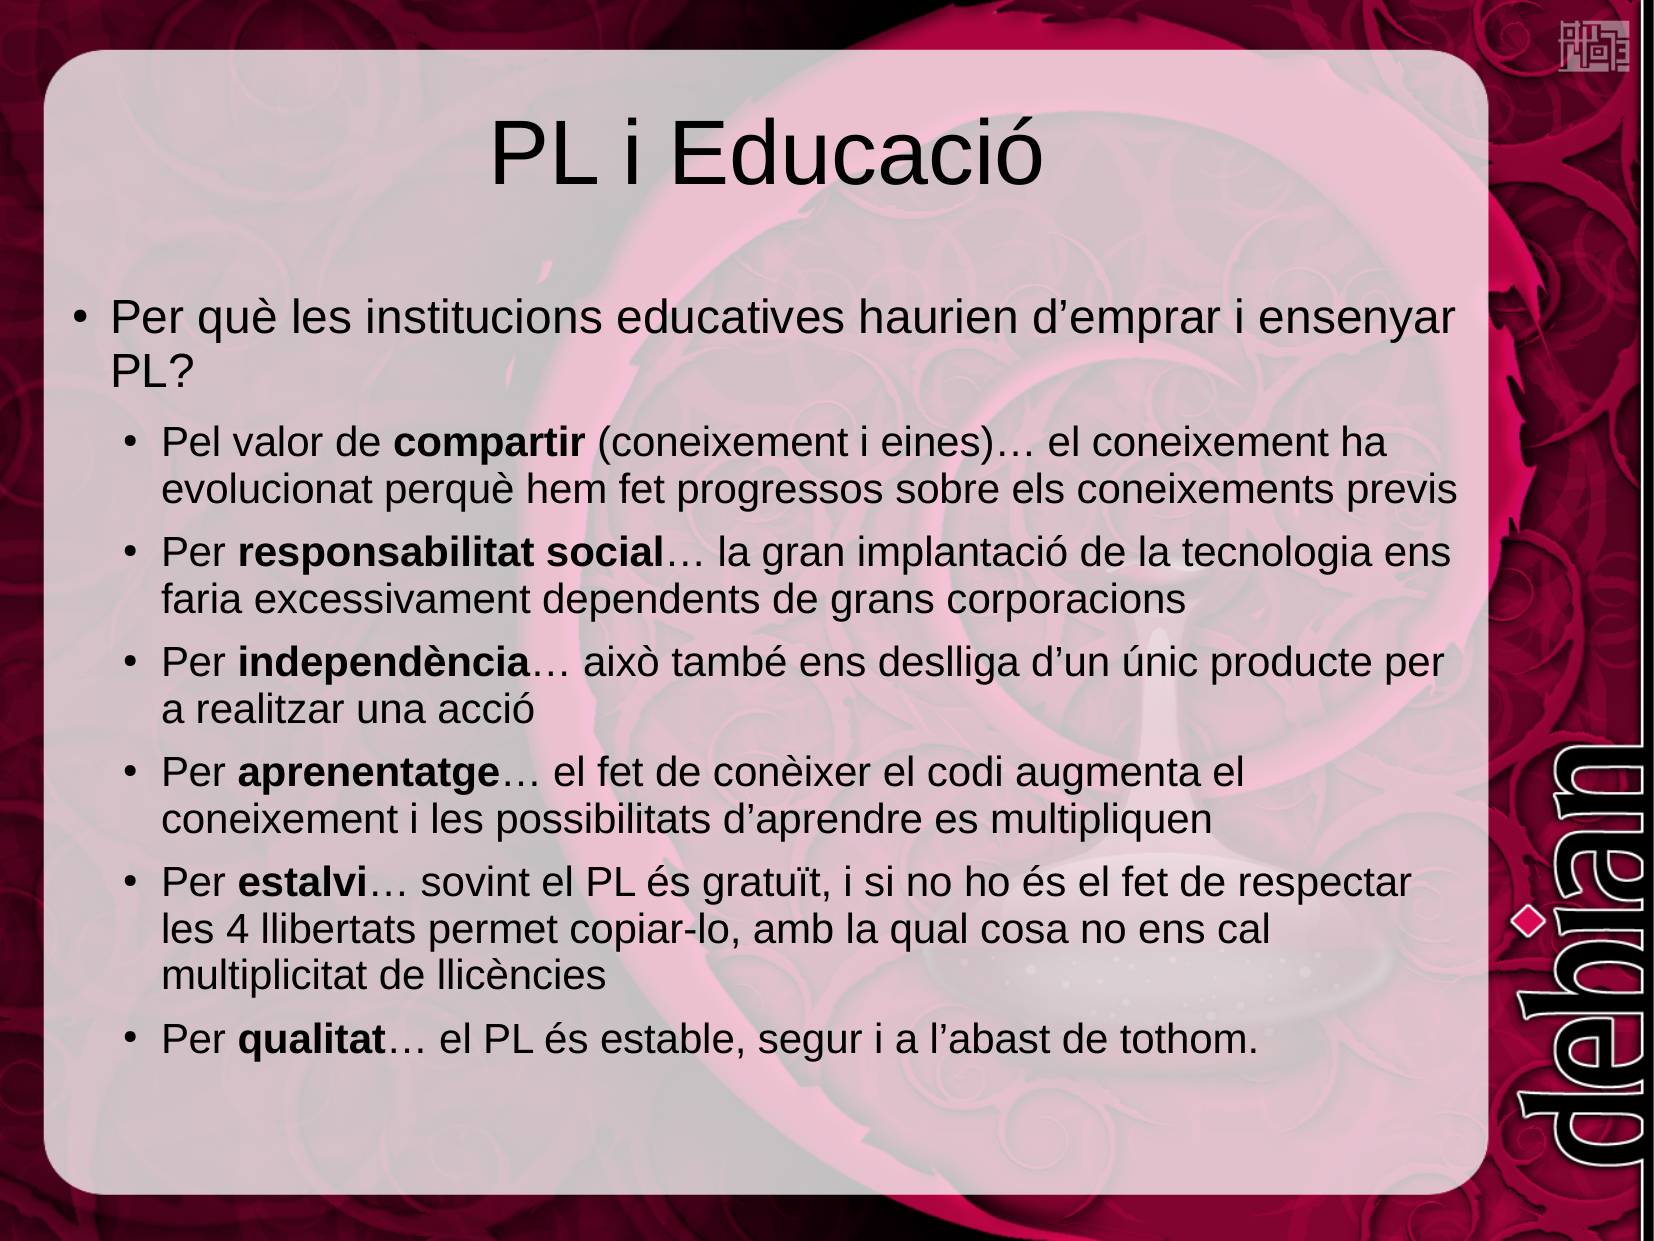

# PL i Educació
Per què les institucions educatives haurien d’emprar i ensenyar PL?
Pel valor de compartir (coneixement i eines)… el coneixement ha evolucionat perquè hem fet progressos sobre els coneixements previs
Per responsabilitat social… la gran implantació de la tecnologia ens faria excessivament dependents de grans corporacions
Per independència… això també ens deslliga d’un únic producte per a realitzar una acció
Per aprenentatge… el fet de conèixer el codi augmenta el coneixement i les possibilitats d’aprendre es multipliquen
Per estalvi… sovint el PL és gratuït, i si no ho és el fet de respectar les 4 llibertats permet copiar-lo, amb la qual cosa no ens cal multiplicitat de llicències
Per qualitat… el PL és estable, segur i a l’abast de tothom.